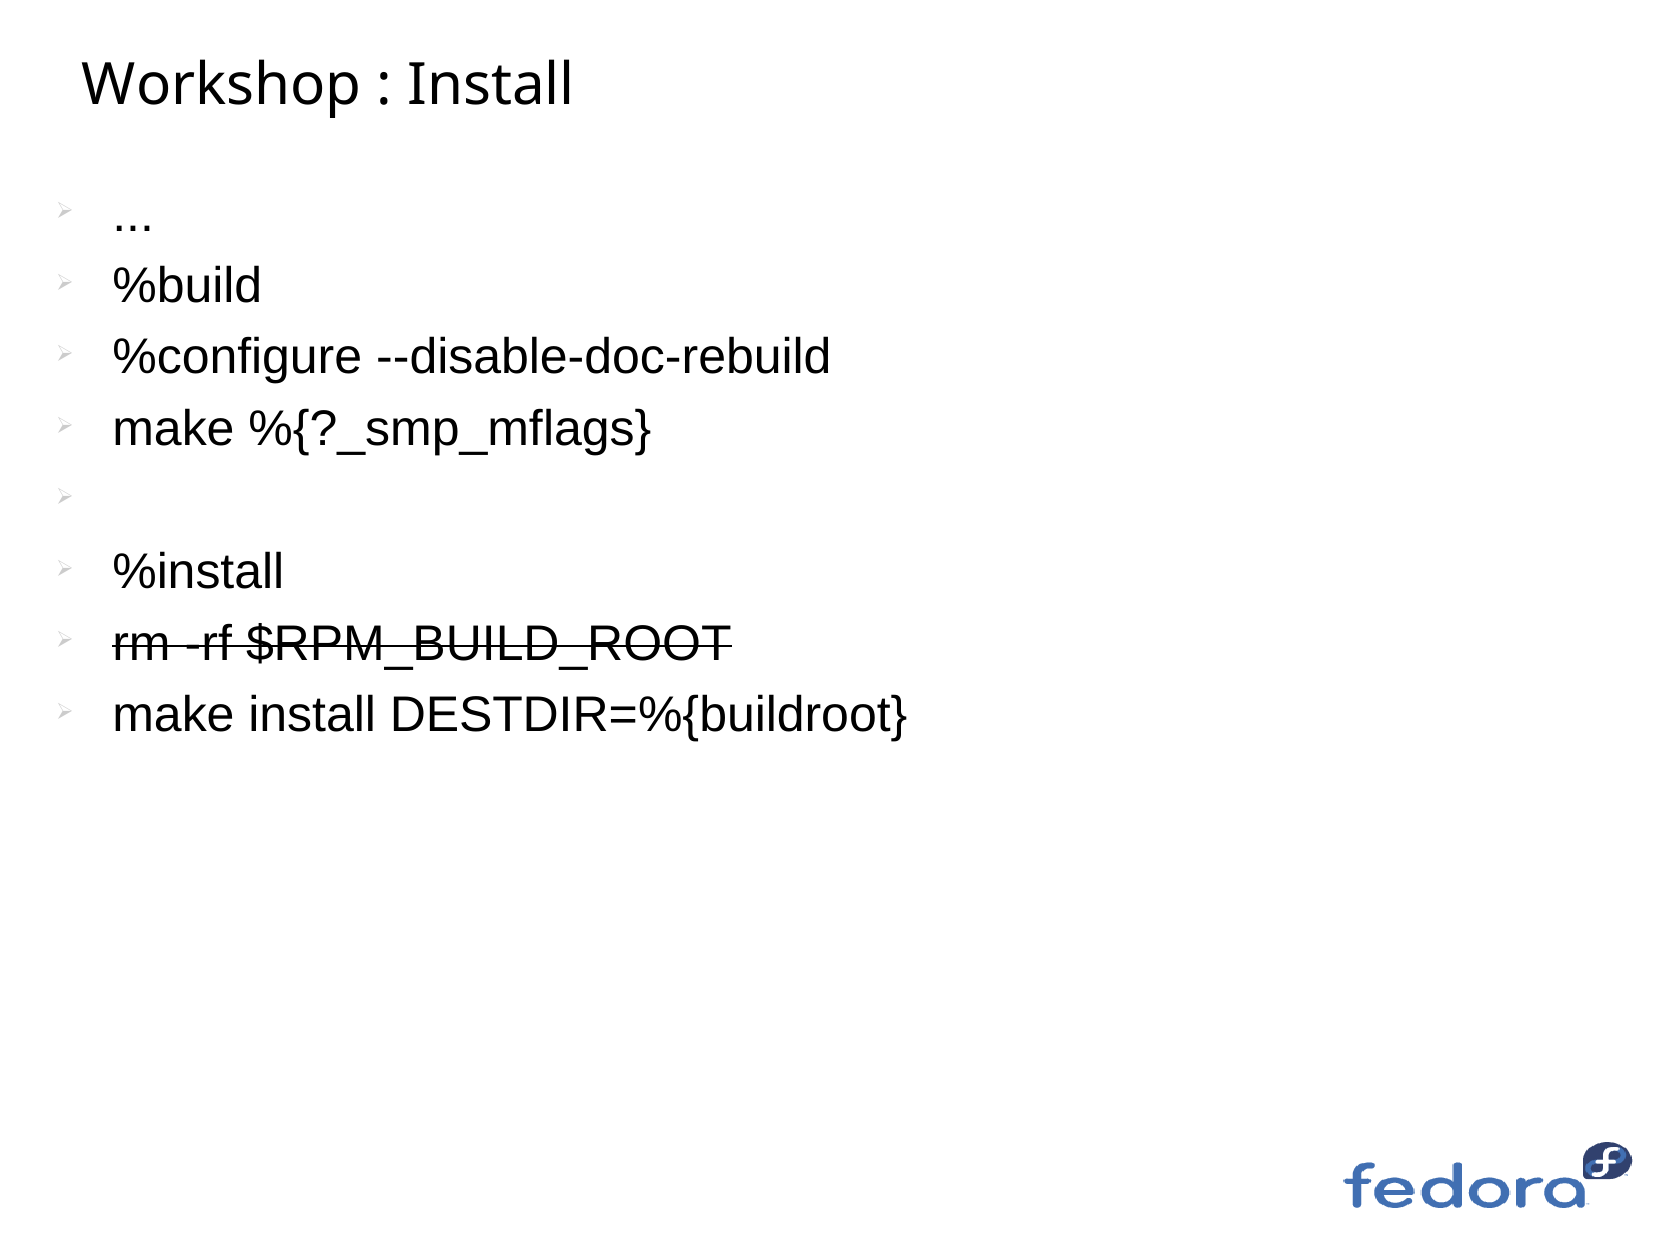

# Workshop : Install
...
%build
%configure --disable-doc-rebuild
make %{?_smp_mflags}
%install
rm -rf $RPM_BUILD_ROOT
make install DESTDIR=%{buildroot}